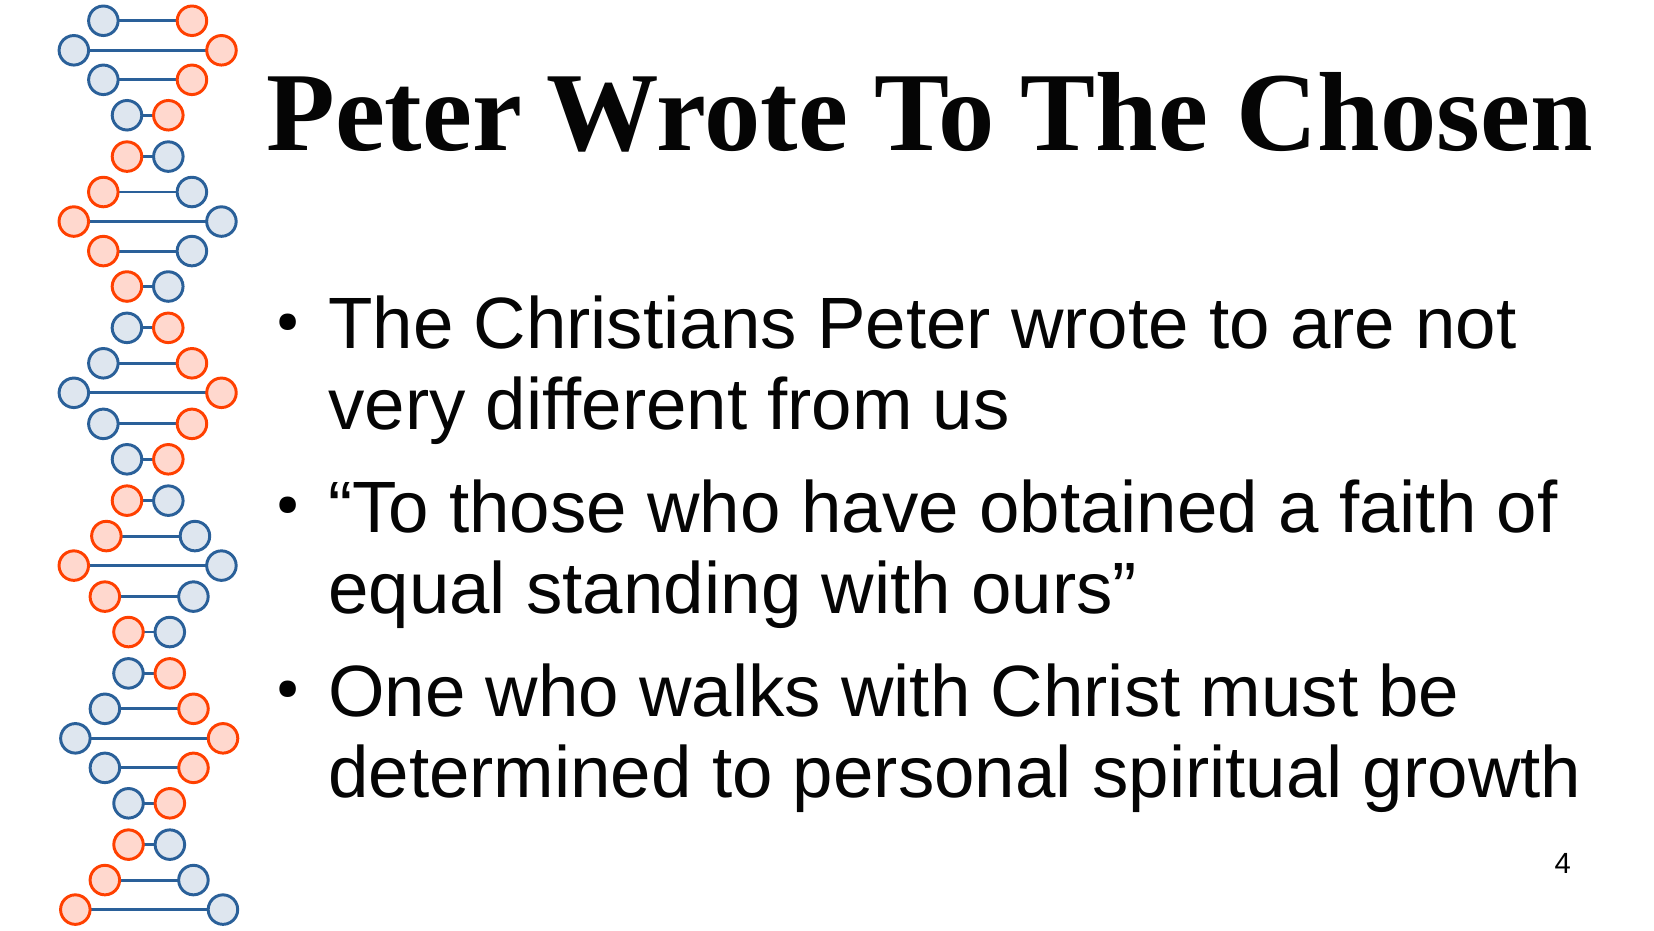

# Peter Wrote To The Chosen
The Christians Peter wrote to are not very different from us
“To those who have obtained a faith of equal standing with ours”
One who walks with Christ must be determined to personal spiritual growth
4